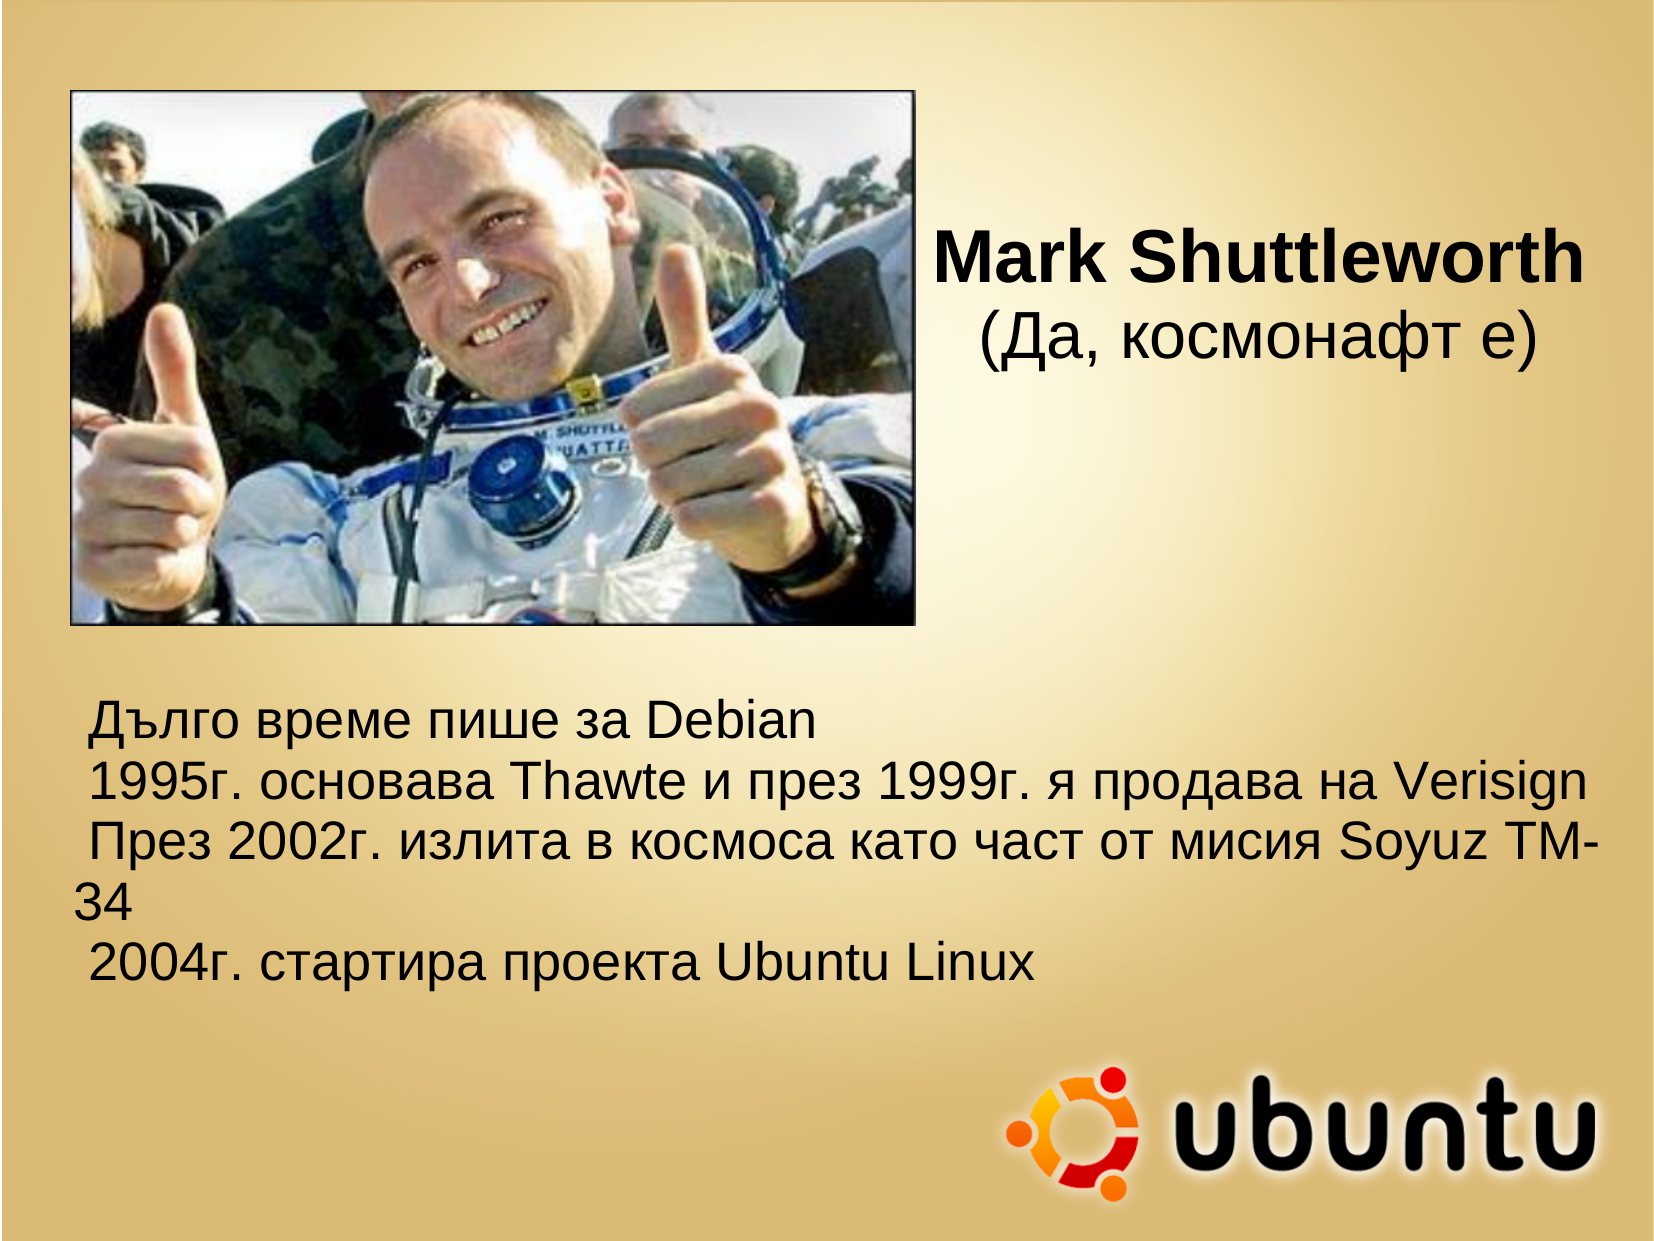

Mark Shuttleworth
(Да, космонафт е)
#
 Дълго време пише за Debian
 1995г. основава Thawte и през 1999г. я продава на Verisign
 През 2002г. излита в космоса като част от мисия Soyuz TM-34
 2004г. стартира проекта Ubuntu Linux